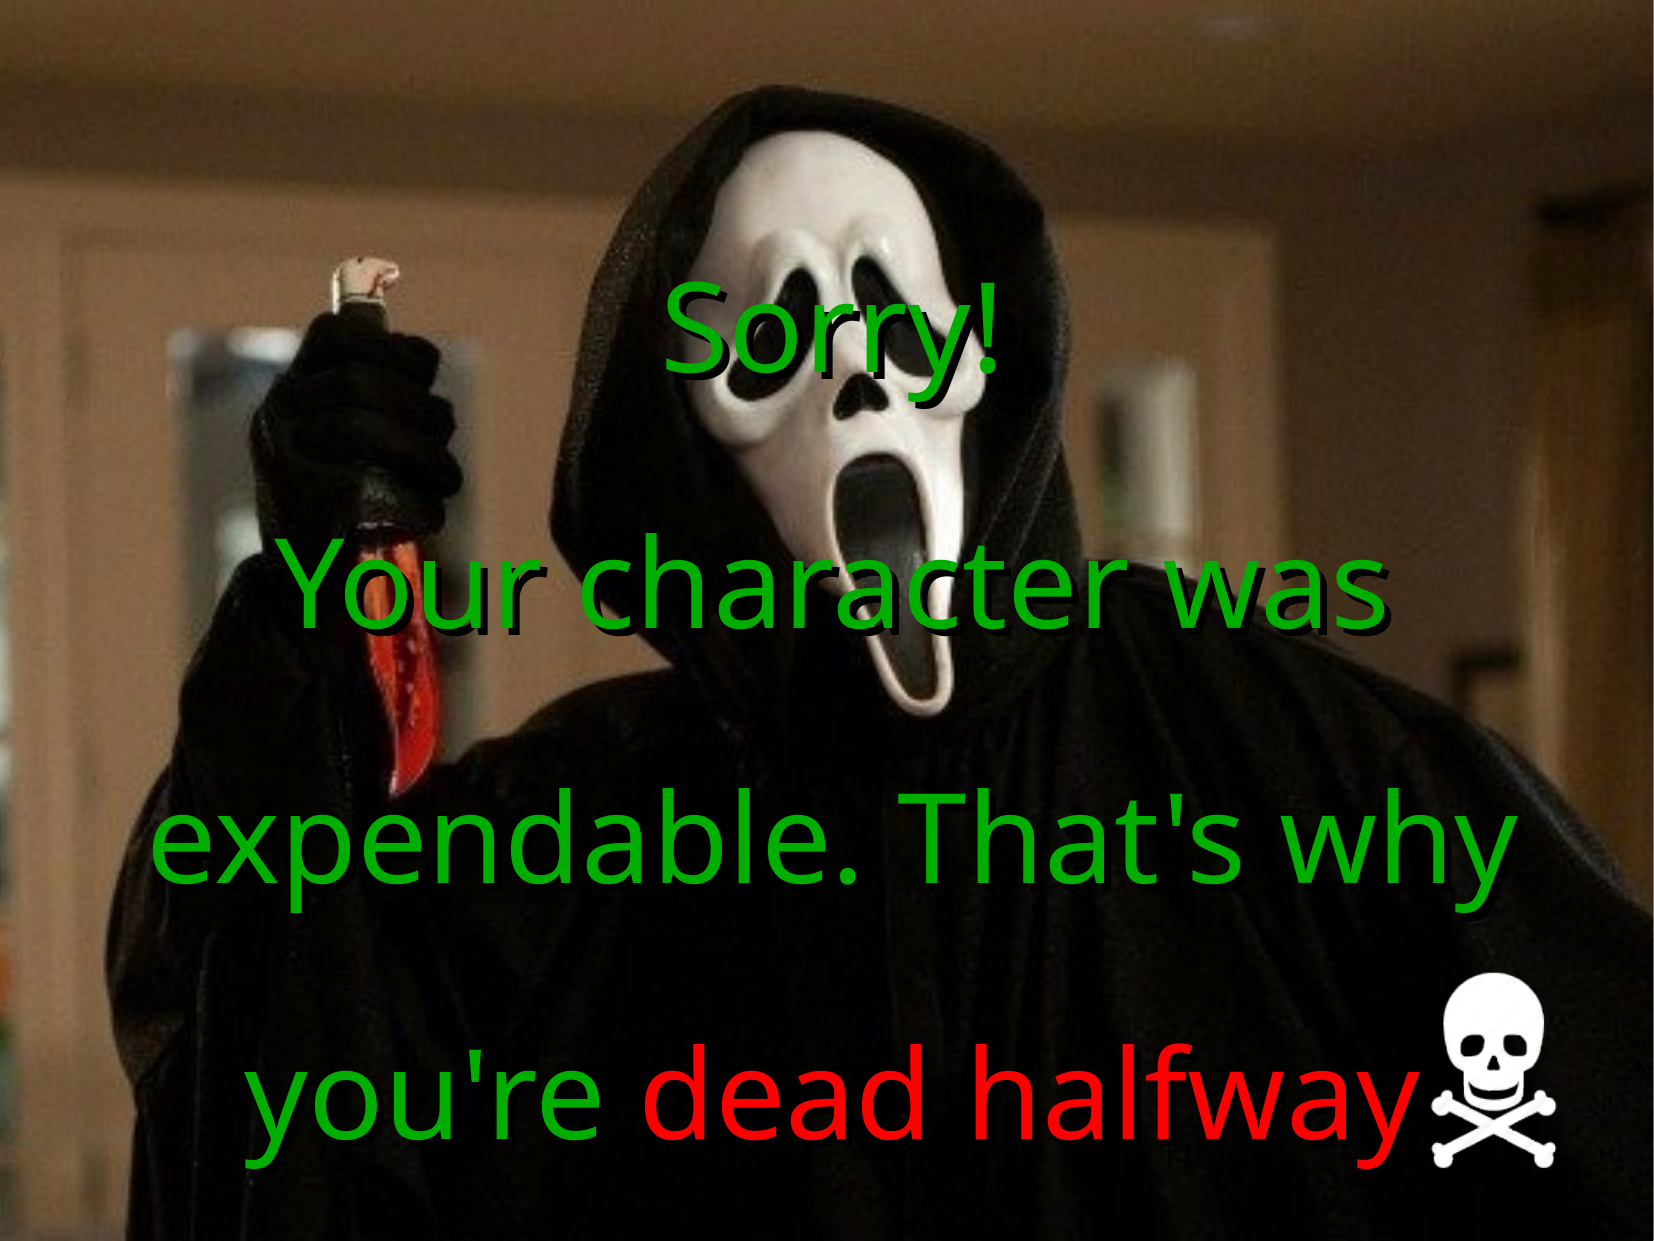

Sorry!
Your character was expendable. That's why you're dead halfway through the movie!